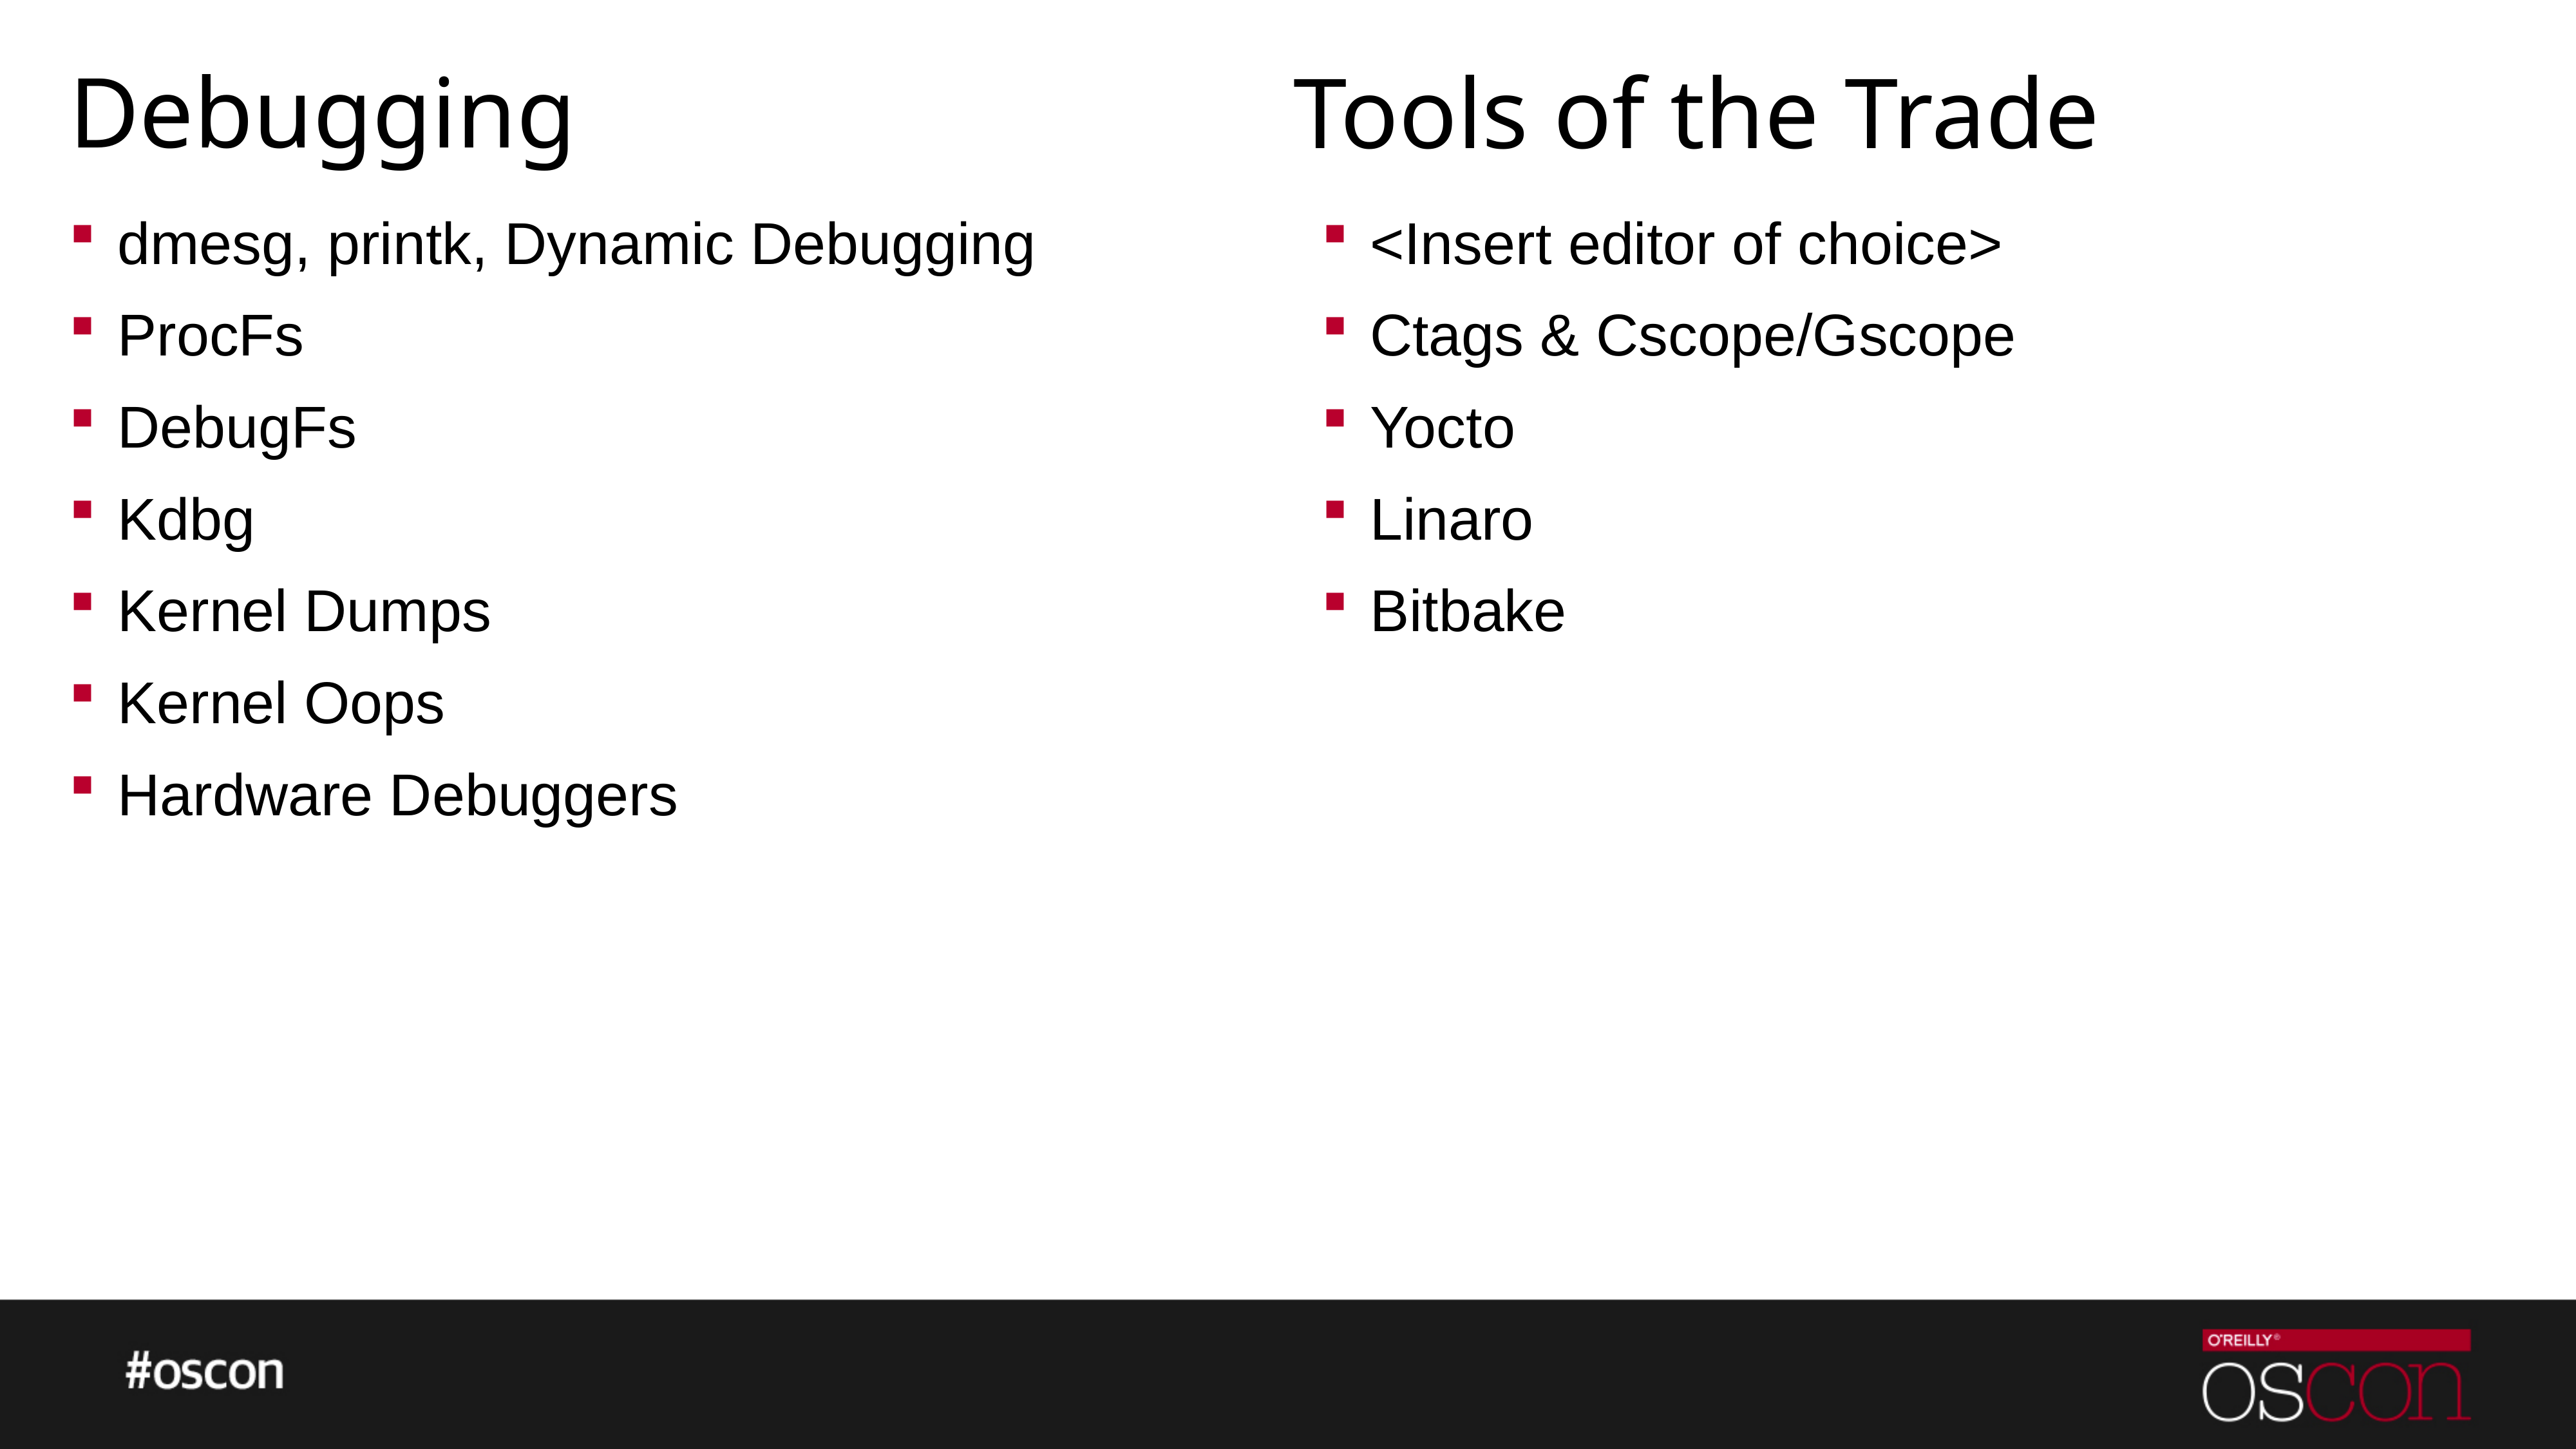

# Debugging
Tools of the Trade
dmesg, printk, Dynamic Debugging
ProcFs
DebugFs
Kdbg
Kernel Dumps
Kernel Oops
Hardware Debuggers
<Insert editor of choice>
Ctags & Cscope/Gscope
Yocto
Linaro
Bitbake